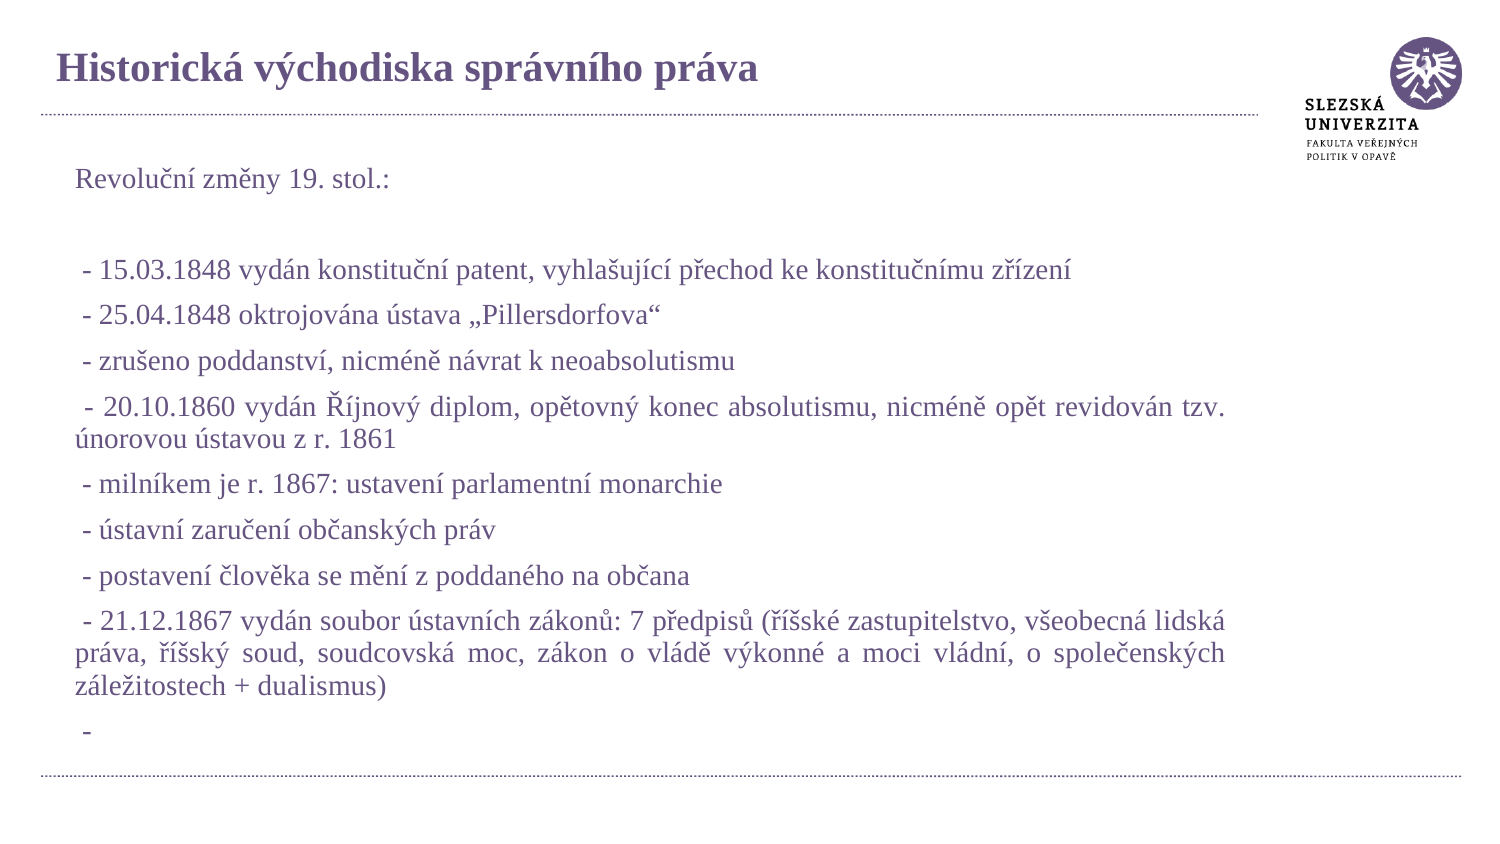

# Historická východiska správního práva
Revoluční změny 19. stol.:
 - 15.03.1848 vydán konstituční patent, vyhlašující přechod ke konstitučnímu zřízení
 - 25.04.1848 oktrojována ústava „Pillersdorfova“
 - zrušeno poddanství, nicméně návrat k neoabsolutismu
 - 20.10.1860 vydán Říjnový diplom, opětovný konec absolutismu, nicméně opět revidován tzv. únorovou ústavou z r. 1861
 - milníkem je r. 1867: ustavení parlamentní monarchie
 - ústavní zaručení občanských práv
 - postavení člověka se mění z poddaného na občana
 - 21.12.1867 vydán soubor ústavních zákonů: 7 předpisů (říšské zastupitelstvo, všeobecná lidská práva, říšský soud, soudcovská moc, zákon o vládě výkonné a moci vládní, o společenských záležitostech + dualismus)
 -